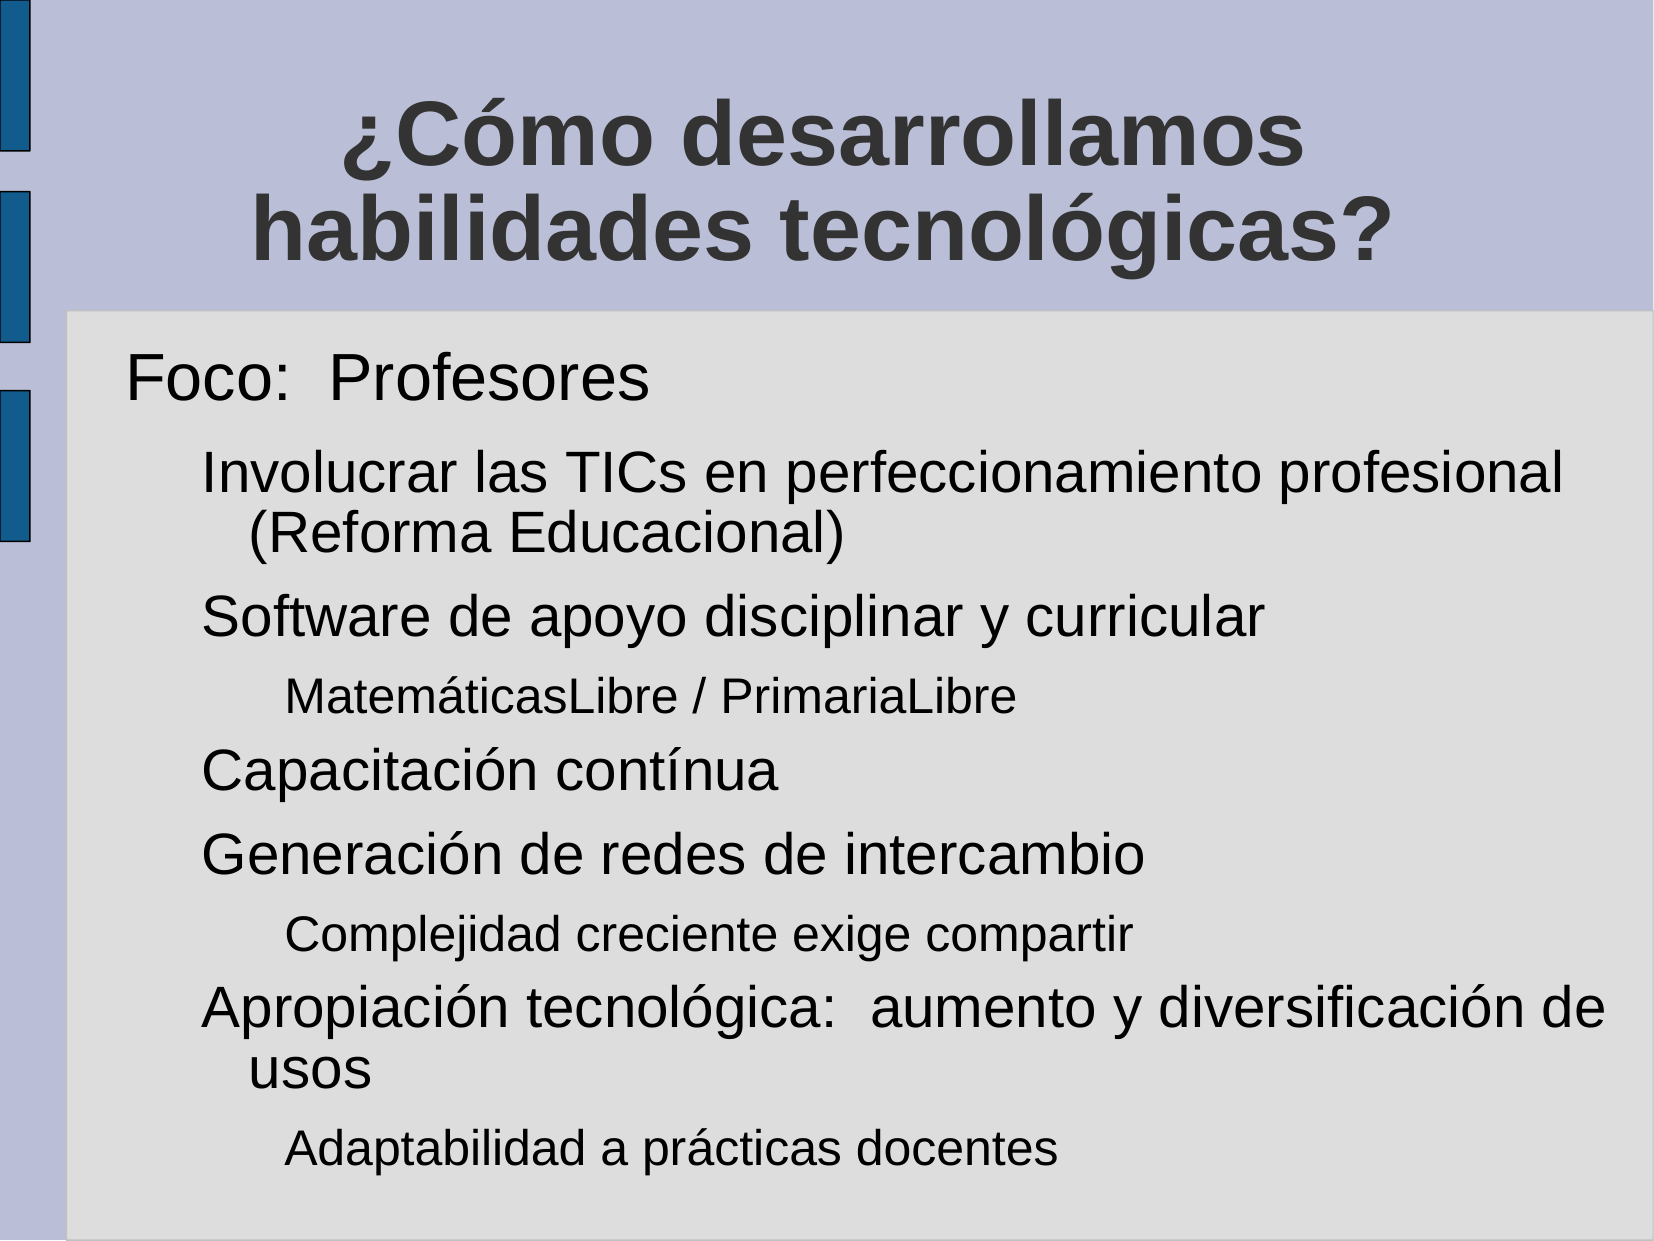

# ¿Cómo desarrollamos habilidades tecnológicas?
Foco: Profesores
Involucrar las TICs en perfeccionamiento profesional (Reforma Educacional)
Software de apoyo disciplinar y curricular
MatemáticasLibre / PrimariaLibre
Capacitación contínua
Generación de redes de intercambio
Complejidad creciente exige compartir
Apropiación tecnológica: aumento y diversificación de usos
Adaptabilidad a prácticas docentes